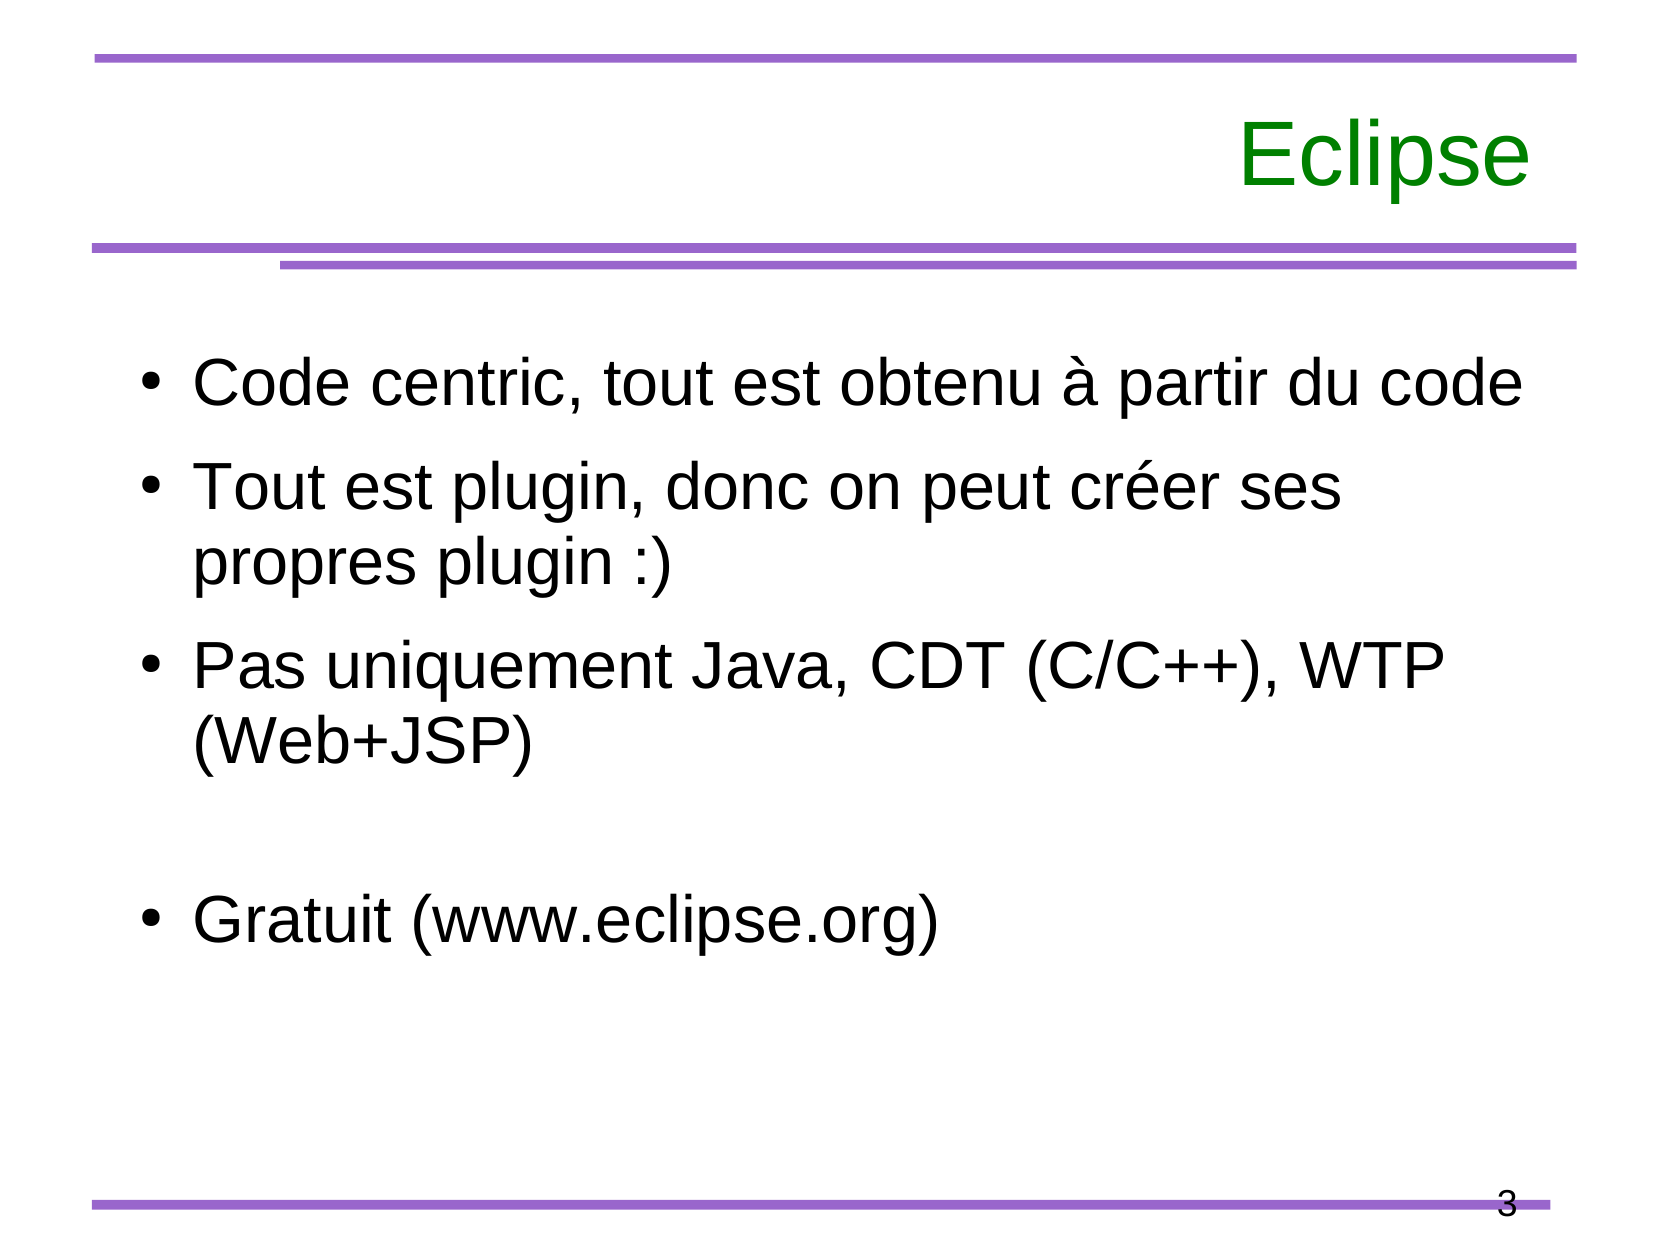

# Eclipse
Code centric, tout est obtenu à partir du code
Tout est plugin, donc on peut créer ses propres plugin :)
Pas uniquement Java, CDT (C/C++), WTP (Web+JSP)
Gratuit (www.eclipse.org)